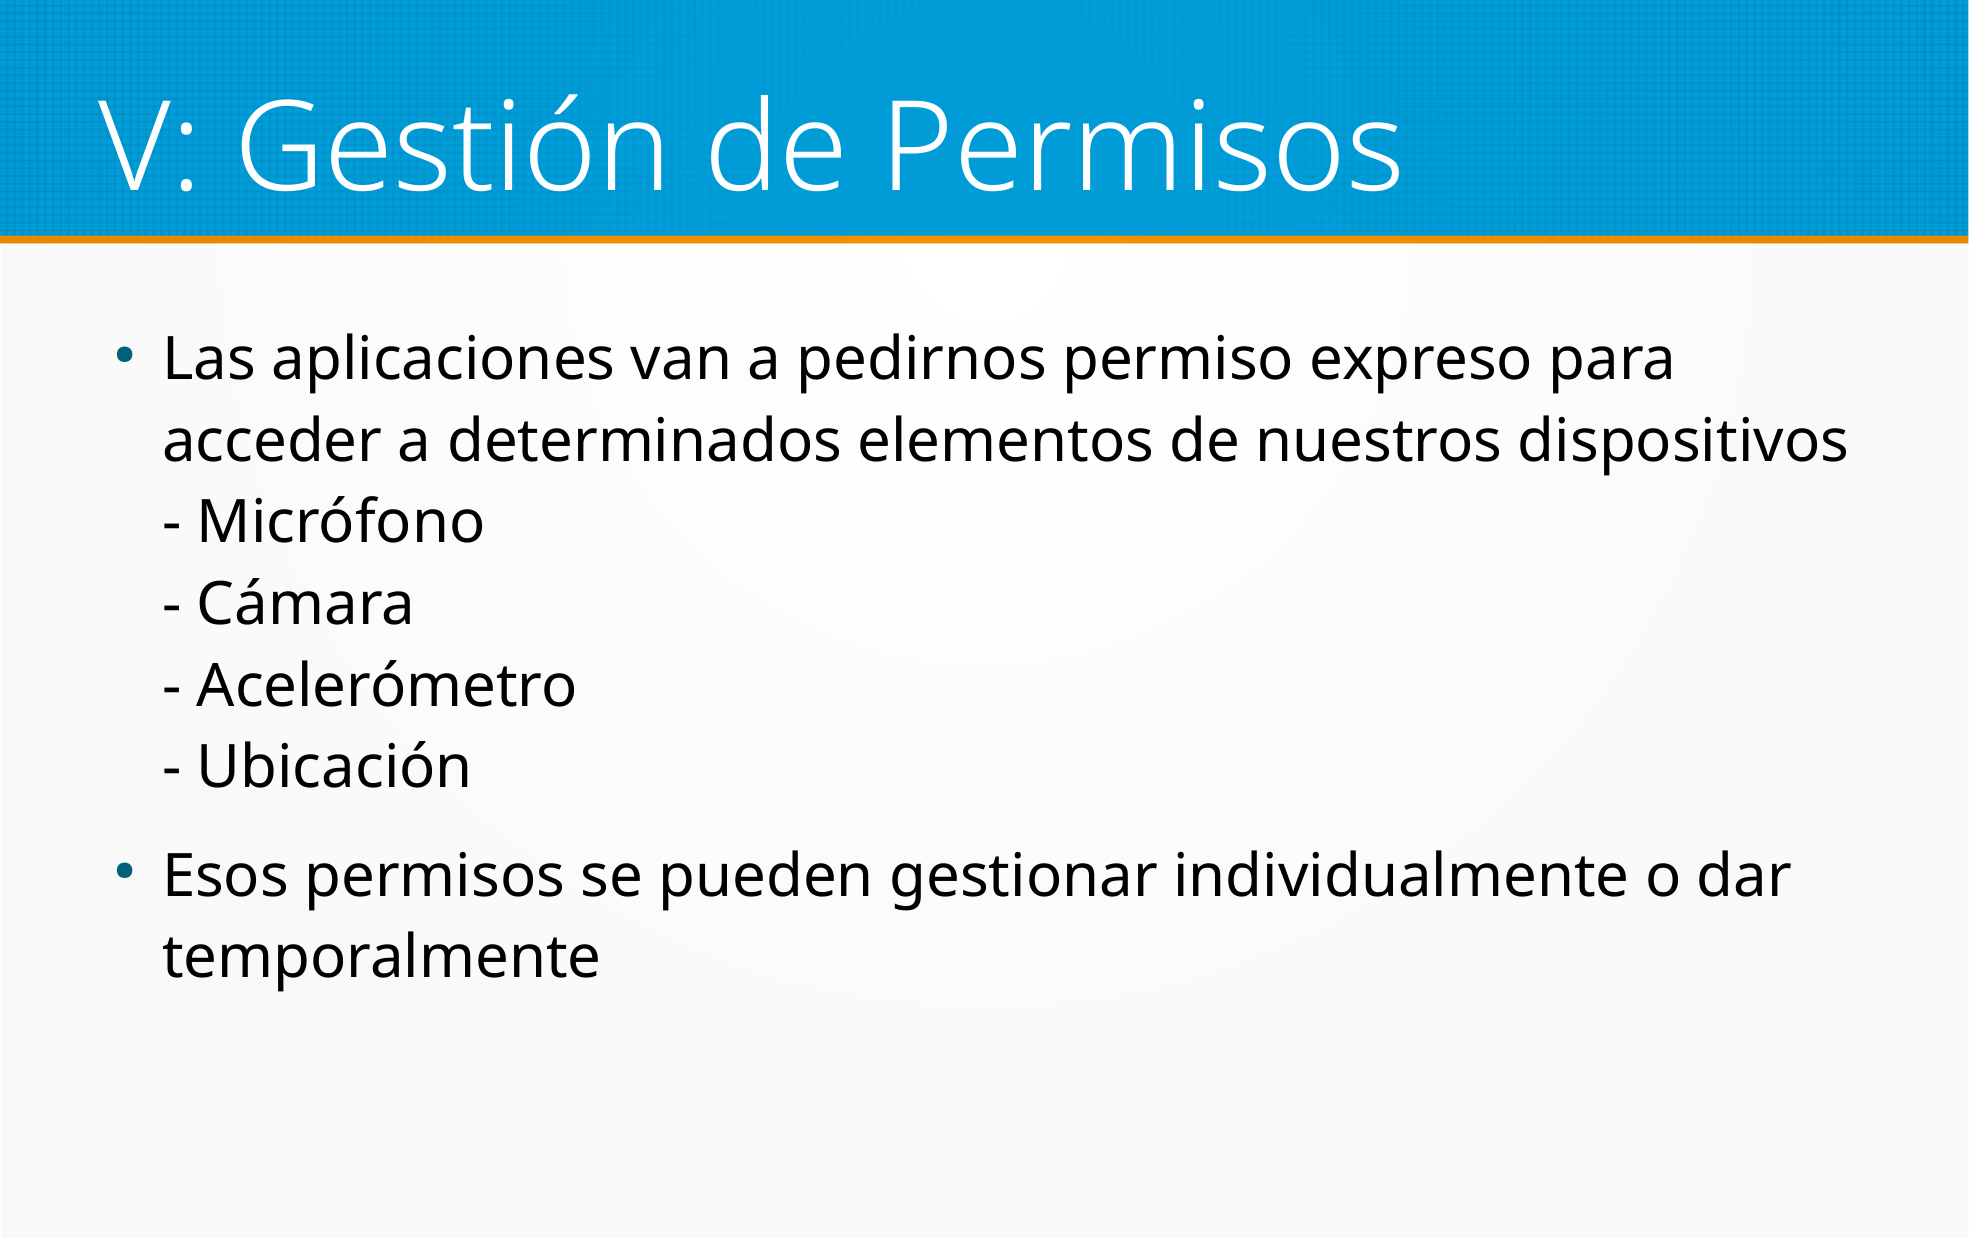

# V: Gestión de Permisos
Las aplicaciones van a pedirnos permiso expreso para acceder a determinados elementos de nuestros dispositivos
- Micrófono
- Cámara
- Acelerómetro
- Ubicación
Esos permisos se pueden gestionar individualmente o dar temporalmente